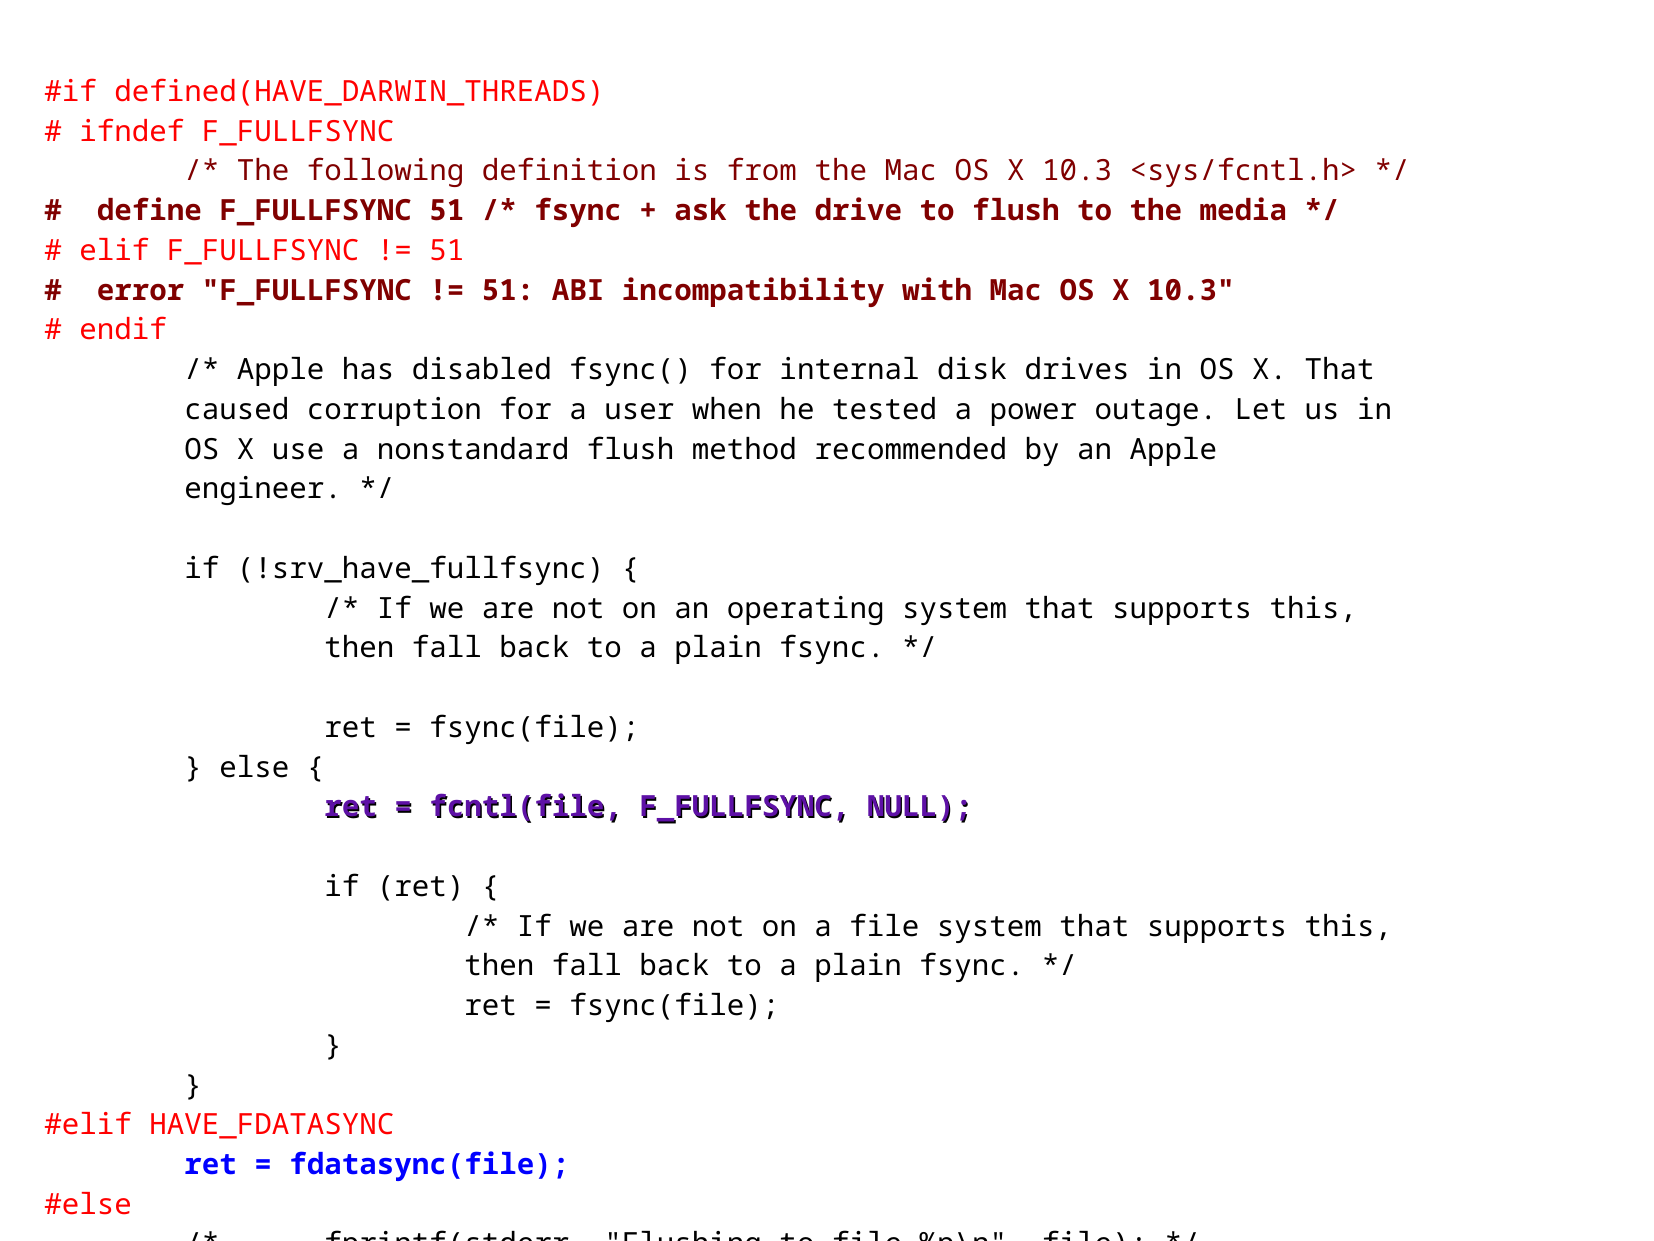

#if defined(HAVE_DARWIN_THREADS)
# ifndef F_FULLFSYNC
 /* The following definition is from the Mac OS X 10.3 <sys/fcntl.h> */
# define F_FULLFSYNC 51 /* fsync + ask the drive to flush to the media */
# elif F_FULLFSYNC != 51
# error "F_FULLFSYNC != 51: ABI incompatibility with Mac OS X 10.3"
# endif
 /* Apple has disabled fsync() for internal disk drives in OS X. That
 caused corruption for a user when he tested a power outage. Let us in
 OS X use a nonstandard flush method recommended by an Apple
 engineer. */
 if (!srv_have_fullfsync) {
 /* If we are not on an operating system that supports this,
 then fall back to a plain fsync. */
 ret = fsync(file);
 } else {
 ret = fcntl(file, F_FULLFSYNC, NULL);
 if (ret) {
 /* If we are not on a file system that supports this,
 then fall back to a plain fsync. */
 ret = fsync(file);
 }
 }
#elif HAVE_FDATASYNC
 ret = fdatasync(file);
#else
 /* fprintf(stderr, "Flushing to file %p\n", file); */
 ret = fsync(file);
#endif